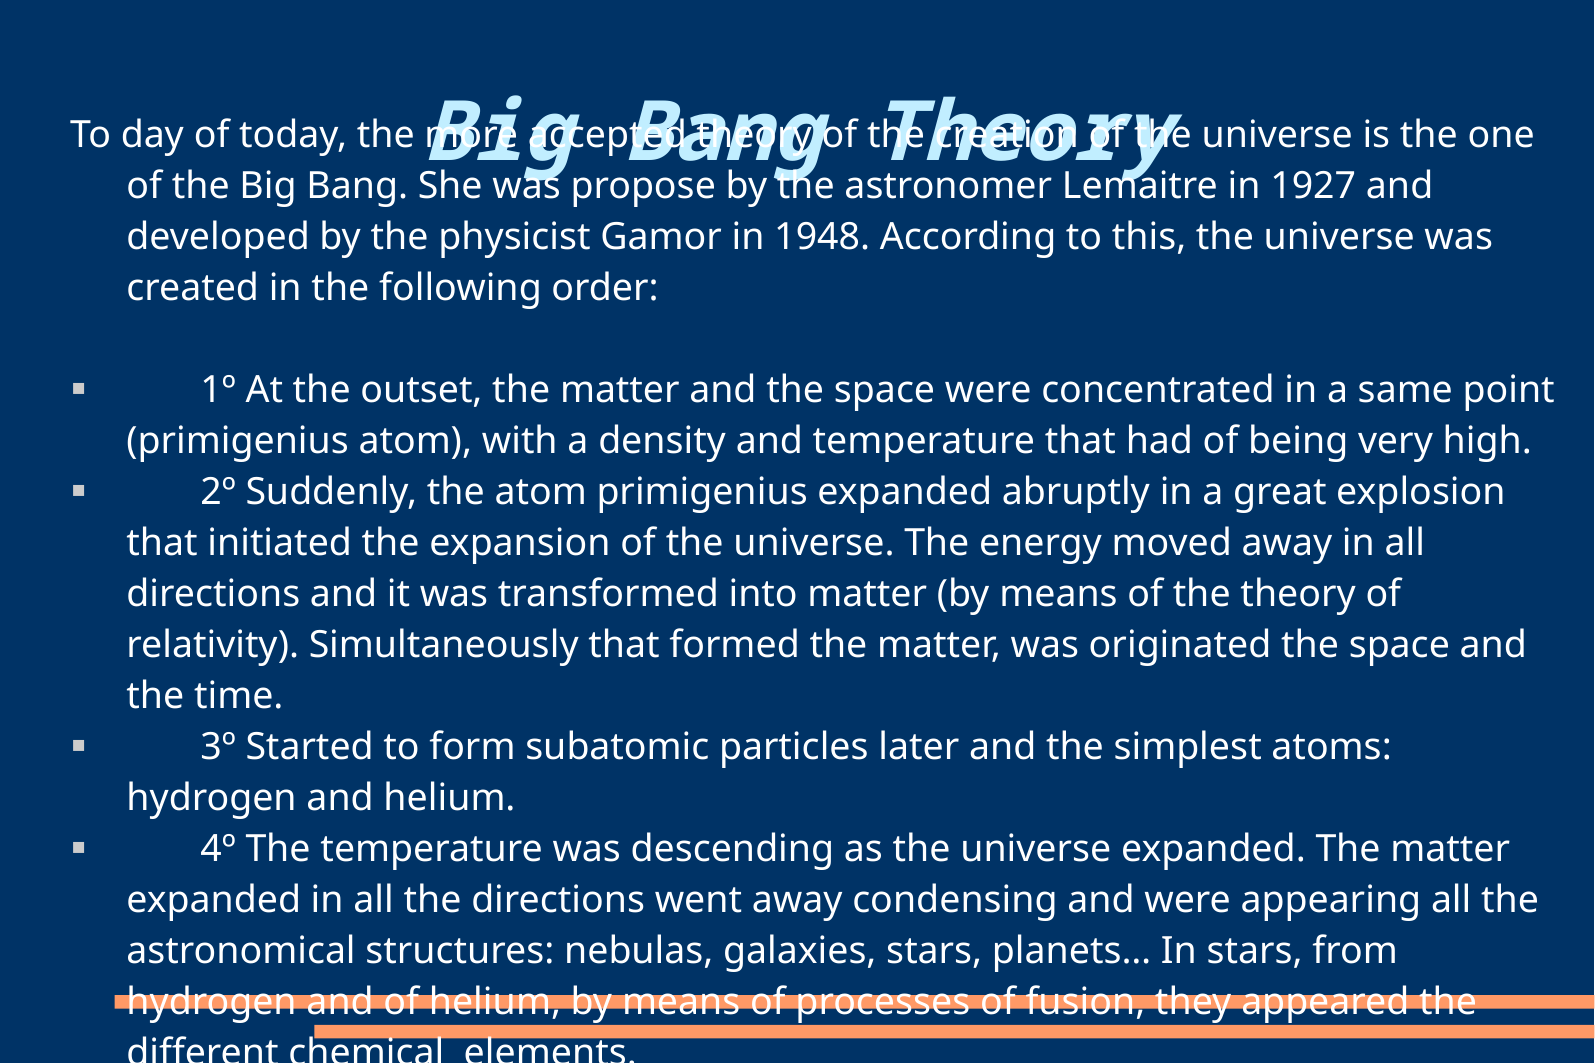

# Big Bang Theory
To day of today, the more accepted theory of the creation of the universe is the one of the Big Bang. She was propose by the astronomer Lemaitre in 1927 and developed by the physicist Gamor in 1948. According to this, the universe was created in the following order:
	1º At the outset, the matter and the space were concentrated in a same point (primigenius atom), with a density and temperature that had of being very high.
	2º Suddenly, the atom primigenius expanded abruptly in a great explosion that initiated the expansion of the universe. The energy moved away in all directions and it was transformed into matter (by means of the theory of relativity). Simultaneously that formed the matter, was originated the space and the time.
	3º Started to form subatomic particles later and the simplest atoms: hydrogen and helium.
	4º The temperature was descending as the universe expanded. The matter expanded in all the directions went away condensing and were appearing all the astronomical structures: nebulas, galaxies, stars, planets… In stars, from hydrogen and of helium, by means of processes of fusion, they appeared the different chemical elements.